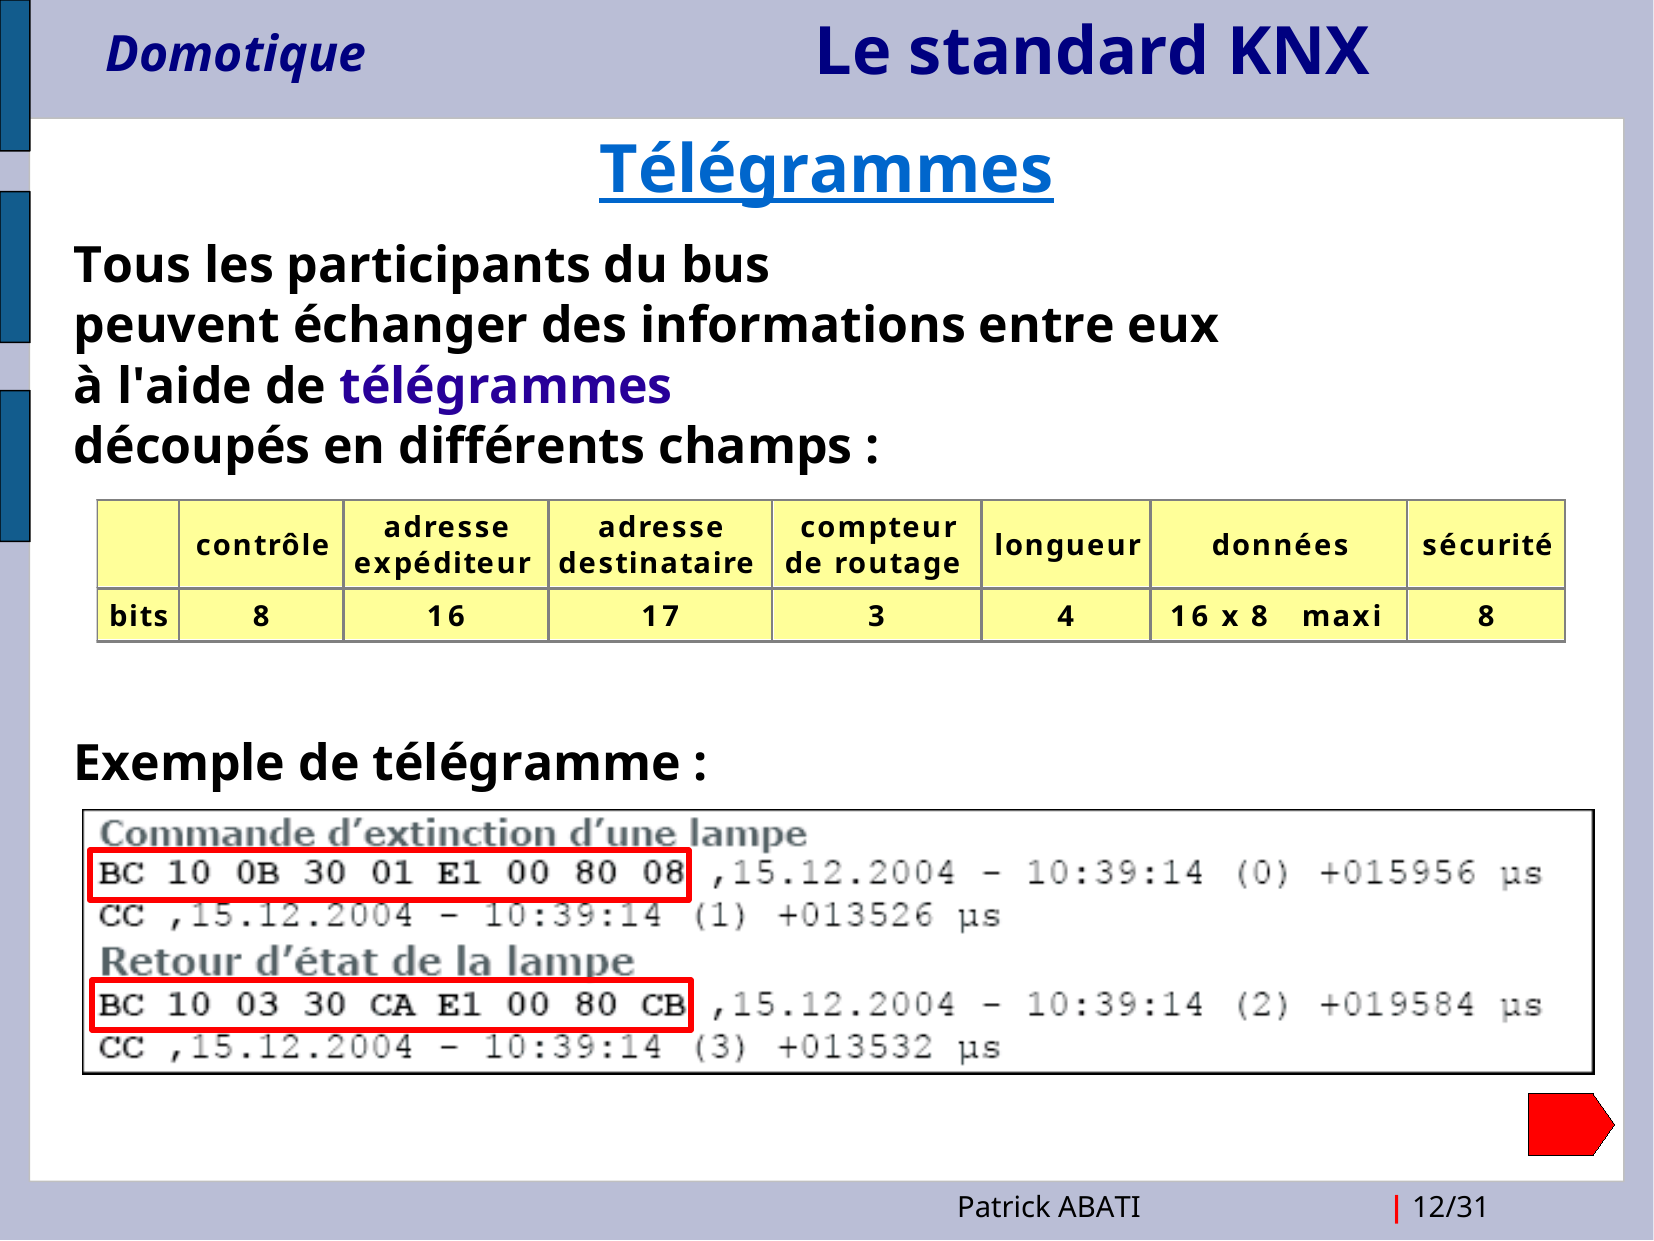

Télégrammes
Tous les participants du bus
peuvent échanger des informations entre eux
à l'aide de télégrammes
découpés en différents champs :
Exemple de télégramme :